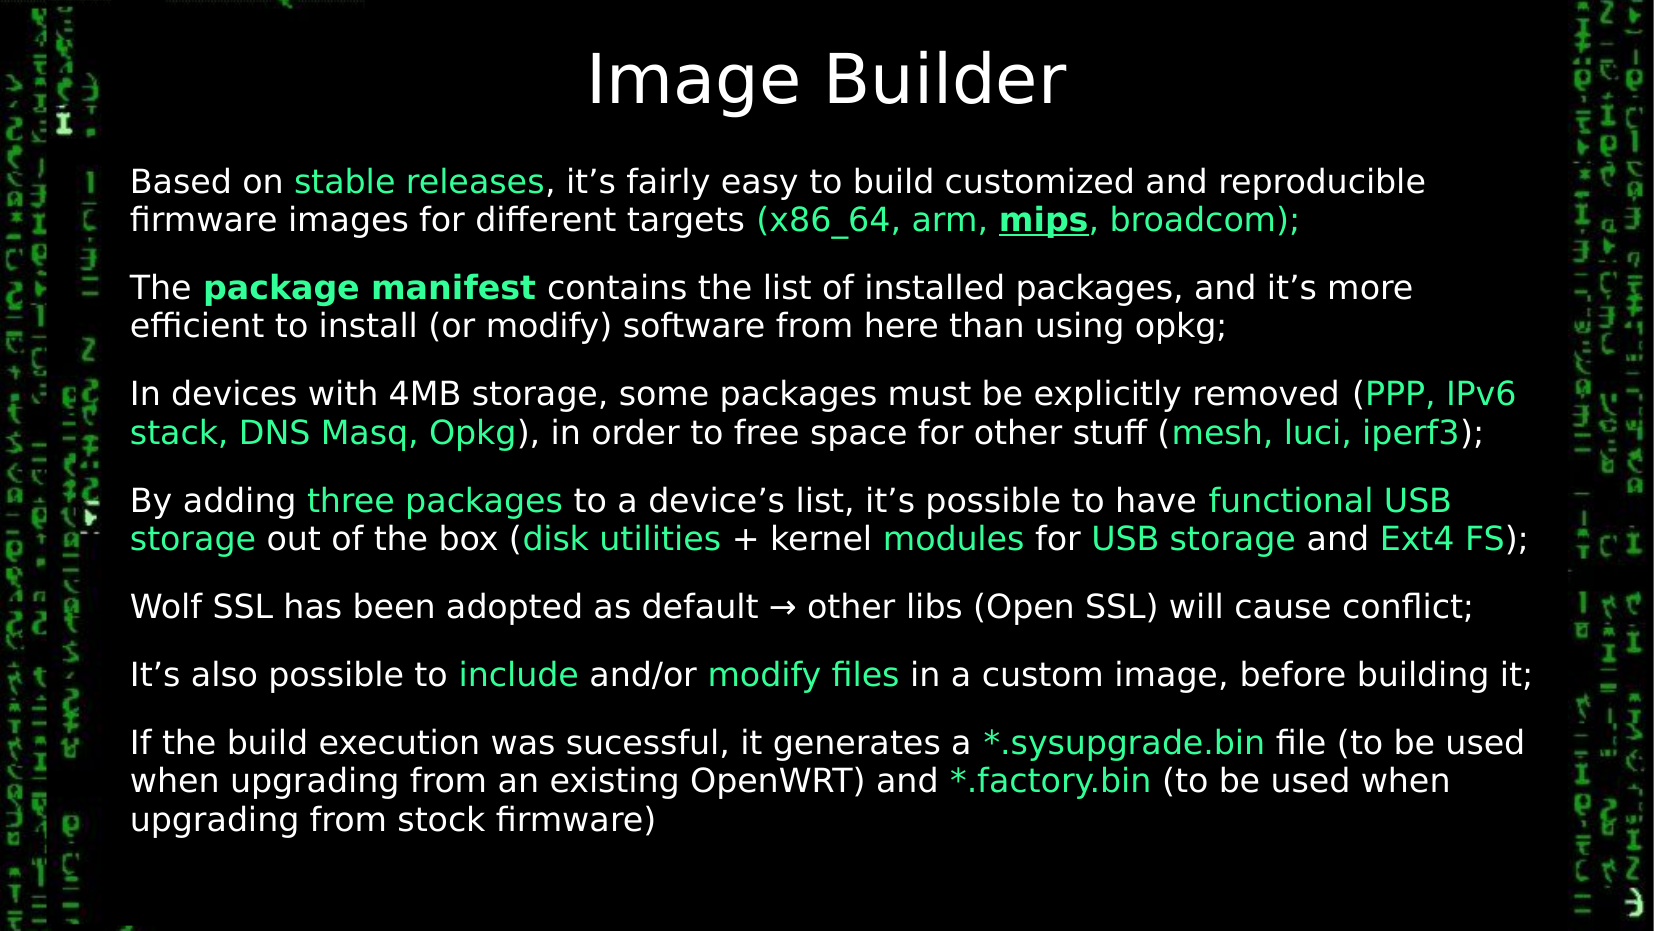

# Image Builder
Based on stable releases, it’s fairly easy to build customized and reproducible firmware images for different targets (x86_64, arm, mips, broadcom);
The package manifest contains the list of installed packages, and it’s more efficient to install (or modify) software from here than using opkg;
In devices with 4MB storage, some packages must be explicitly removed (PPP, IPv6 stack, DNS Masq, Opkg), in order to free space for other stuff (mesh, luci, iperf3);
By adding three packages to a device’s list, it’s possible to have functional USB storage out of the box (disk utilities + kernel modules for USB storage and Ext4 FS);
Wolf SSL has been adopted as default → other libs (Open SSL) will cause conflict;
It’s also possible to include and/or modify files in a custom image, before building it;
If the build execution was sucessful, it generates a *.sysupgrade.bin file (to be used when upgrading from an existing OpenWRT) and *.factory.bin (to be used when upgrading from stock firmware)